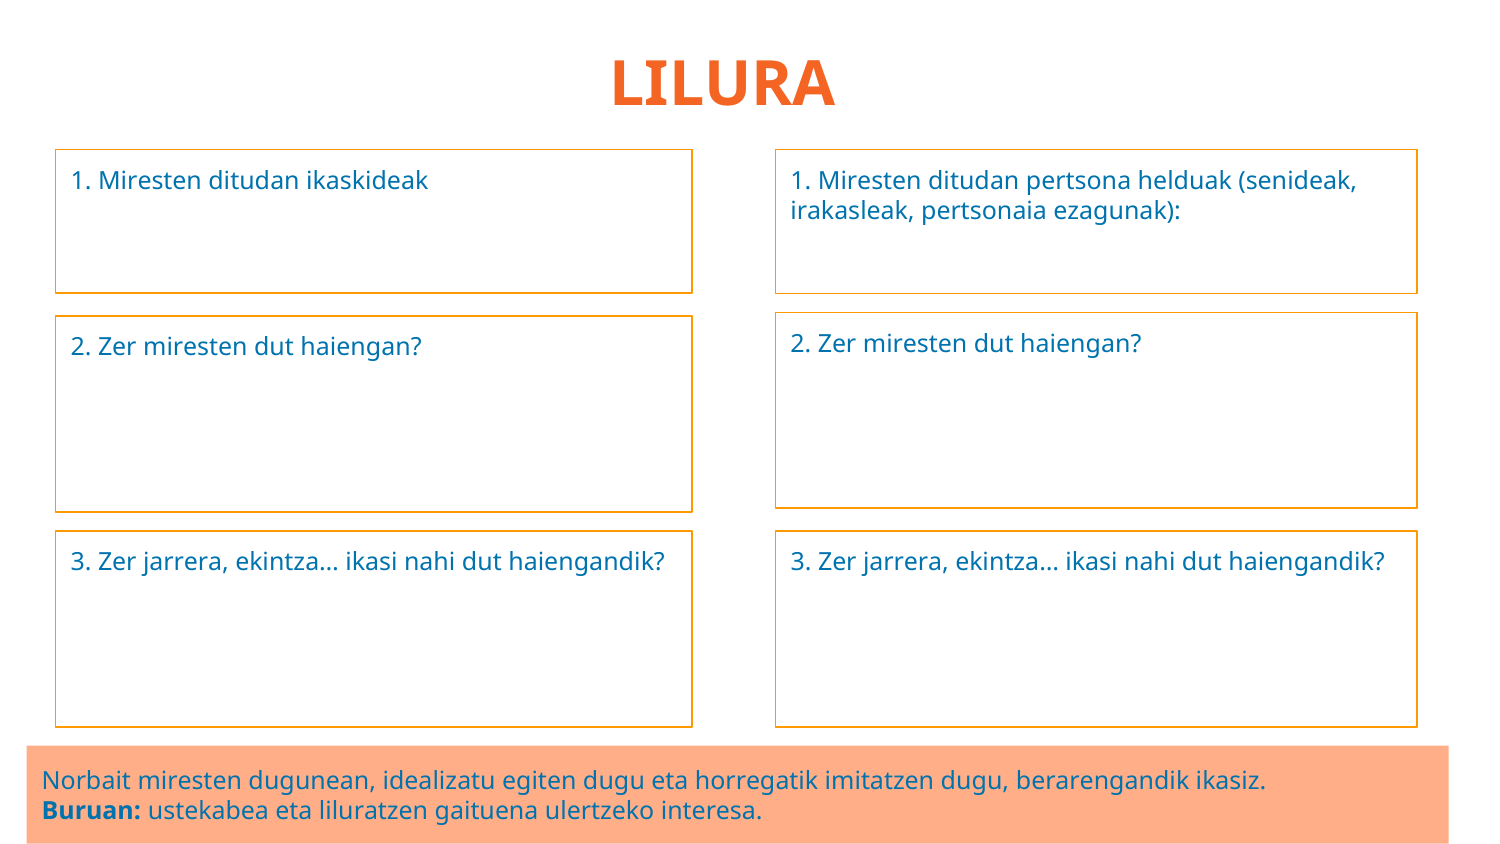

# LILURA
1. Miresten ditudan ikaskideak
1. Miresten ditudan pertsona helduak (senideak, irakasleak, pertsonaia ezagunak):
2. Zer miresten dut haiengan?
2. Zer miresten dut haiengan?
3. Zer jarrera, ekintza… ikasi nahi dut haiengandik?
3. Zer jarrera, ekintza… ikasi nahi dut haiengandik?
Norbait miresten dugunean, idealizatu egiten dugu eta horregatik imitatzen dugu, berarengandik ikasiz.
Buruan: ustekabea eta liluratzen gaituena ulertzeko interesa.